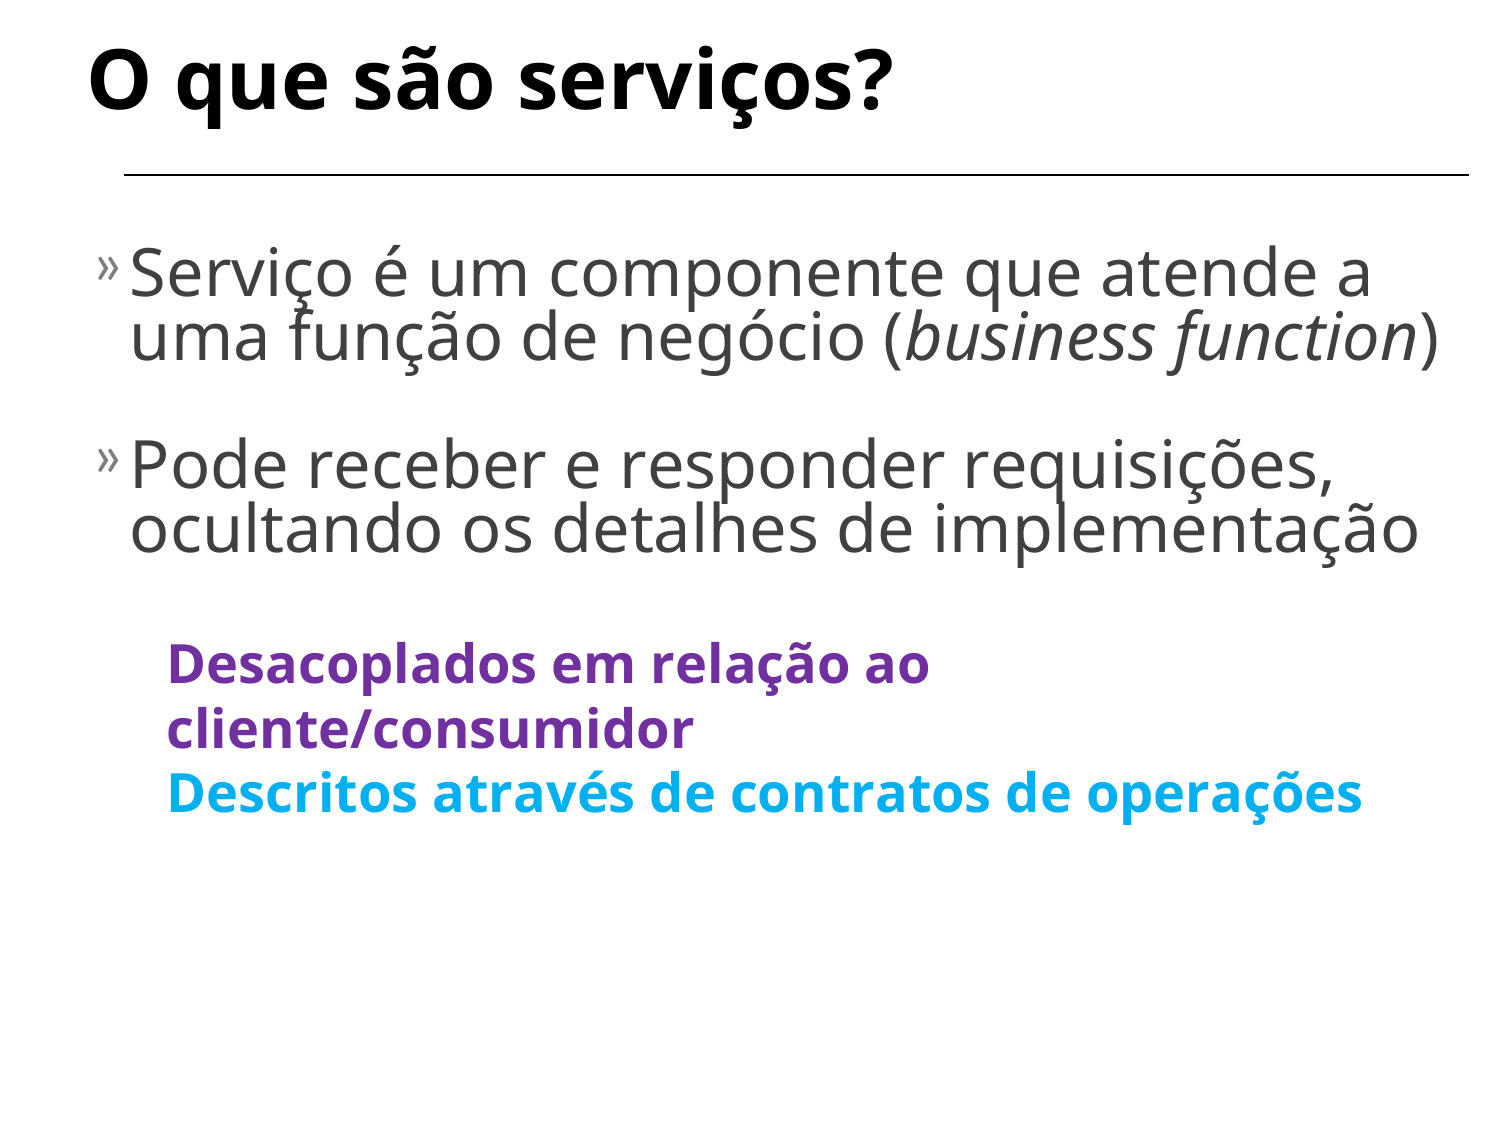

# O que são serviços?
Serviço é um componente que atende a uma função de negócio (business function)
Pode receber e responder requisições, ocultando os detalhes de implementação
Desacoplados em relação ao cliente/consumidor
Descritos através de contratos de operações